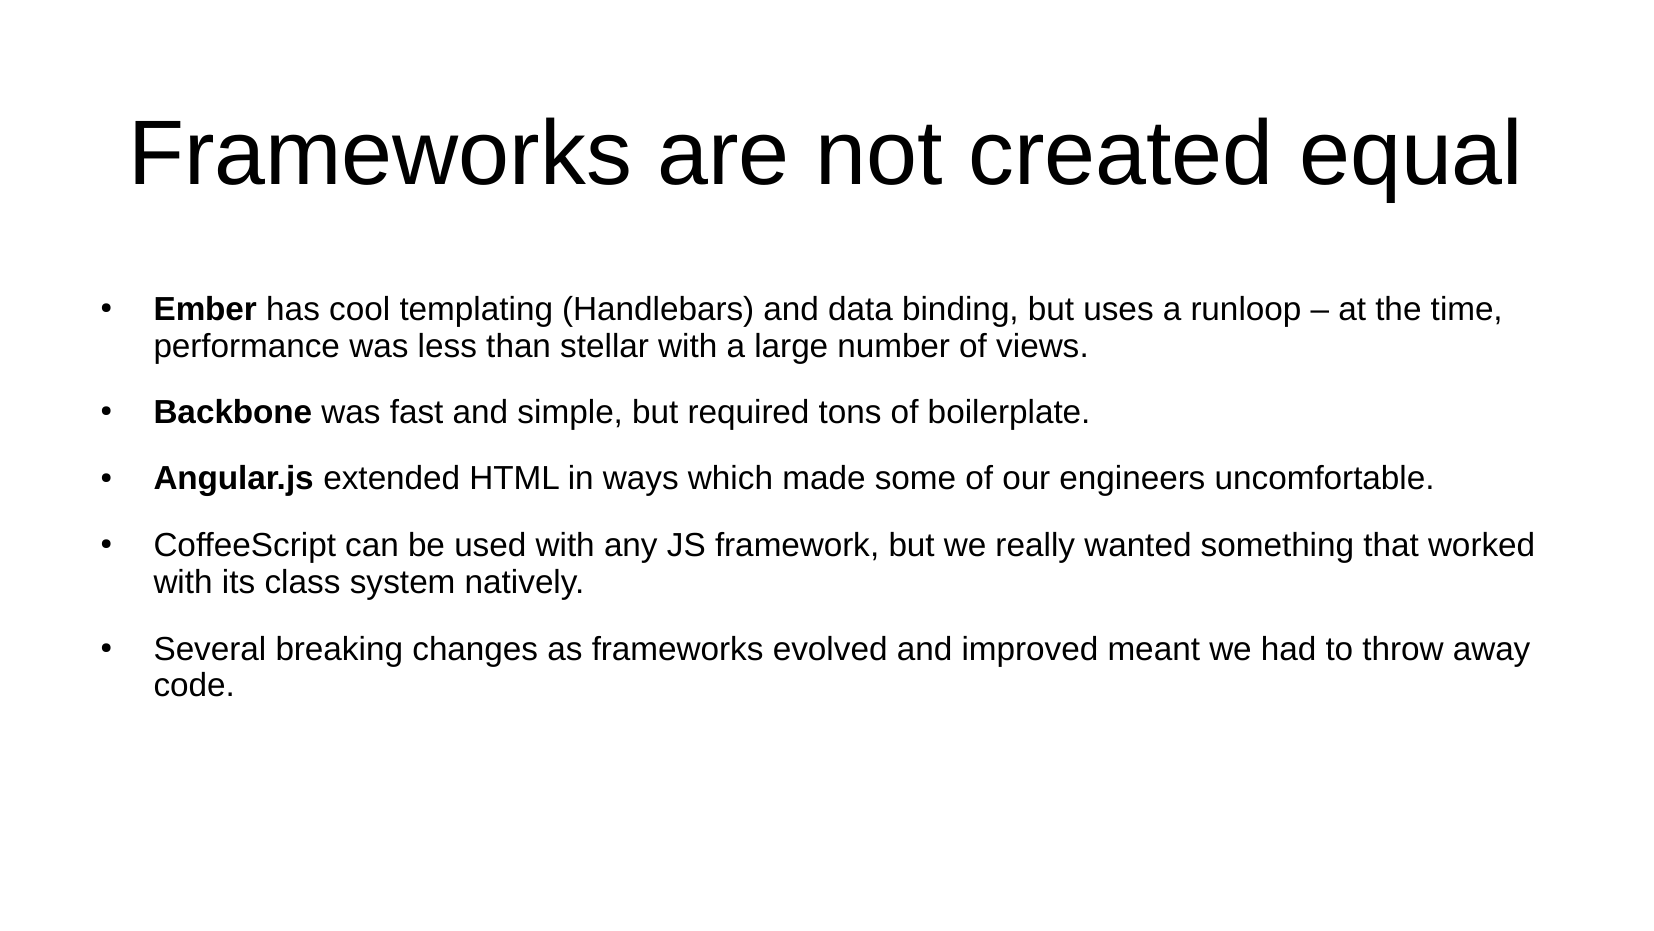

# Frameworks are not created equal
Ember has cool templating (Handlebars) and data binding, but uses a runloop – at the time, performance was less than stellar with a large number of views.
Backbone was fast and simple, but required tons of boilerplate.
Angular.js extended HTML in ways which made some of our engineers uncomfortable.
CoffeeScript can be used with any JS framework, but we really wanted something that worked with its class system natively.
Several breaking changes as frameworks evolved and improved meant we had to throw away code.